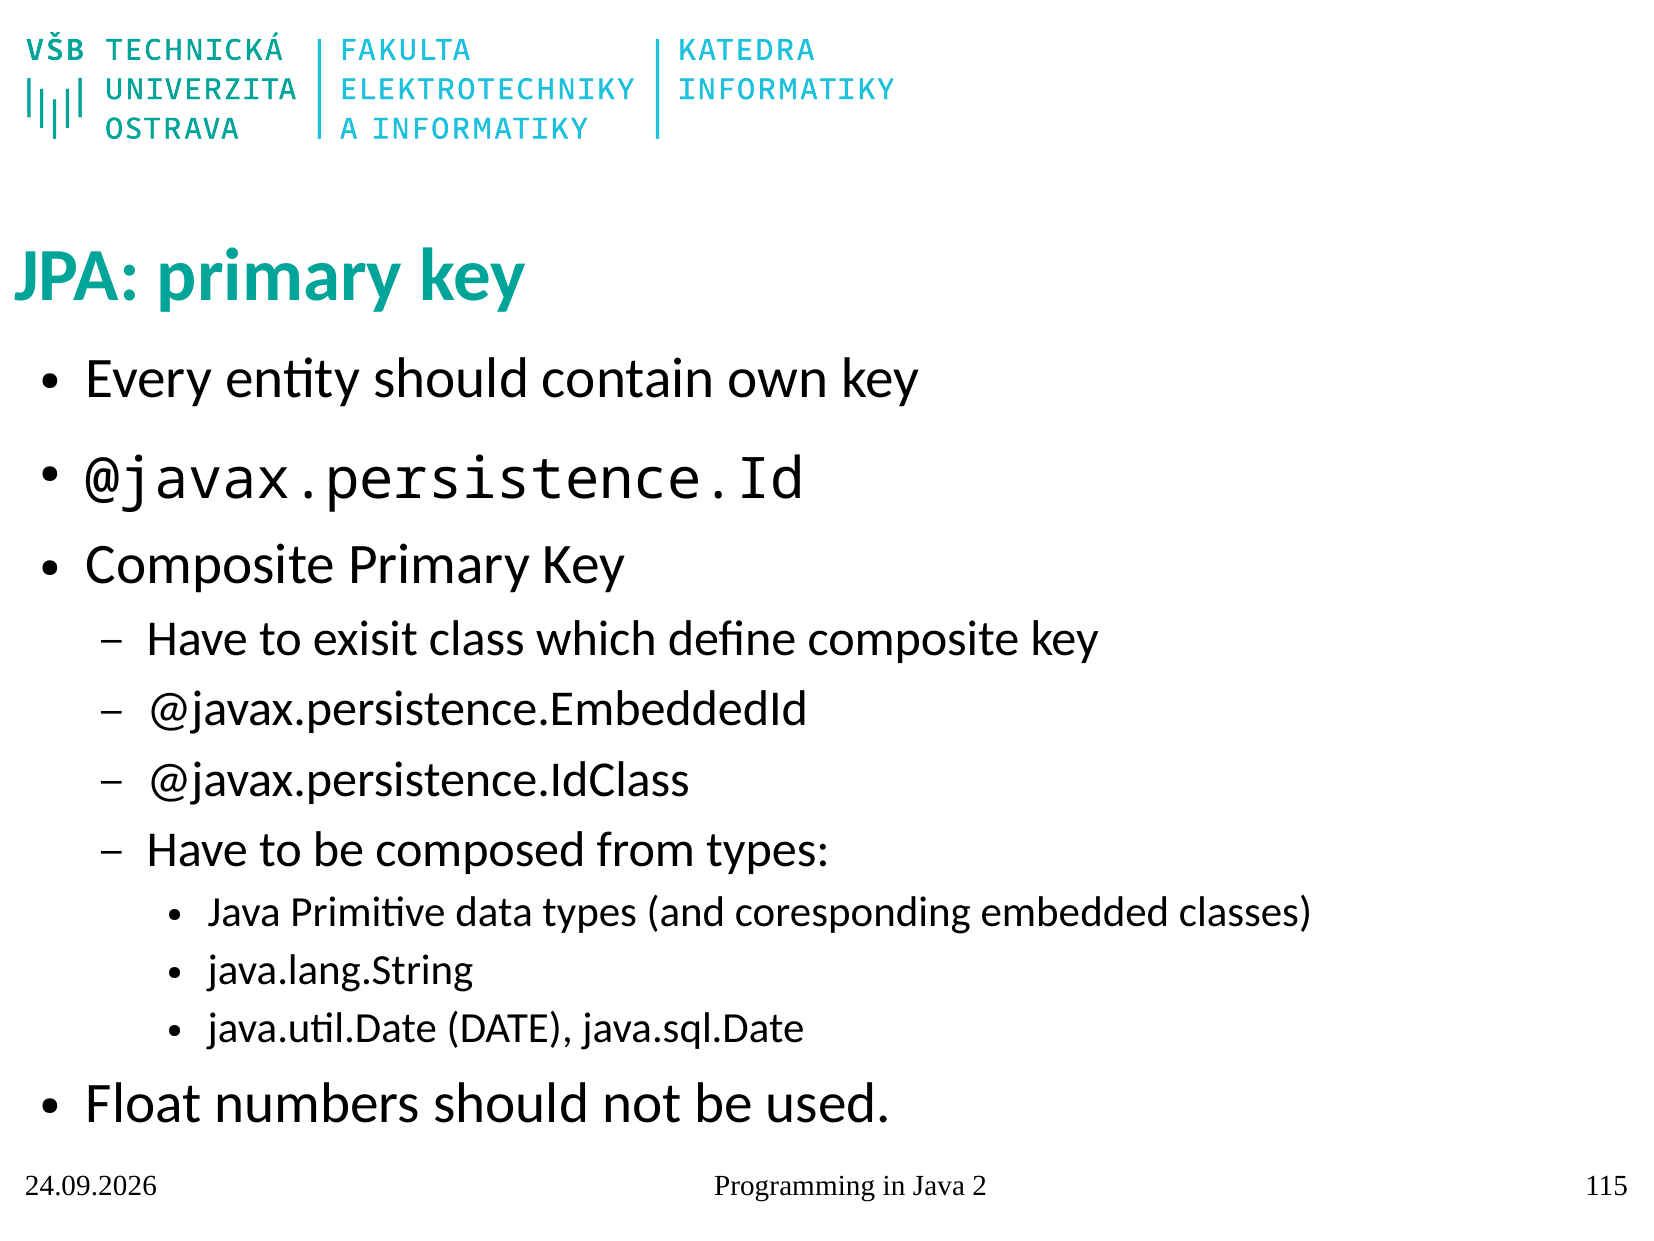

# JPA: primary key
Every entity should contain own key
@javax.persistence.Id
Composite Primary Key
Have to exisit class which define composite key
@javax.persistence.EmbeddedId
@javax.persistence.IdClass
Have to be composed from types:
Java Primitive data types (and coresponding embedded classes)
java.lang.String
java.util.Date (DATE), java.sql.Date
Float numbers should not be used.
Programming in Java 2
115